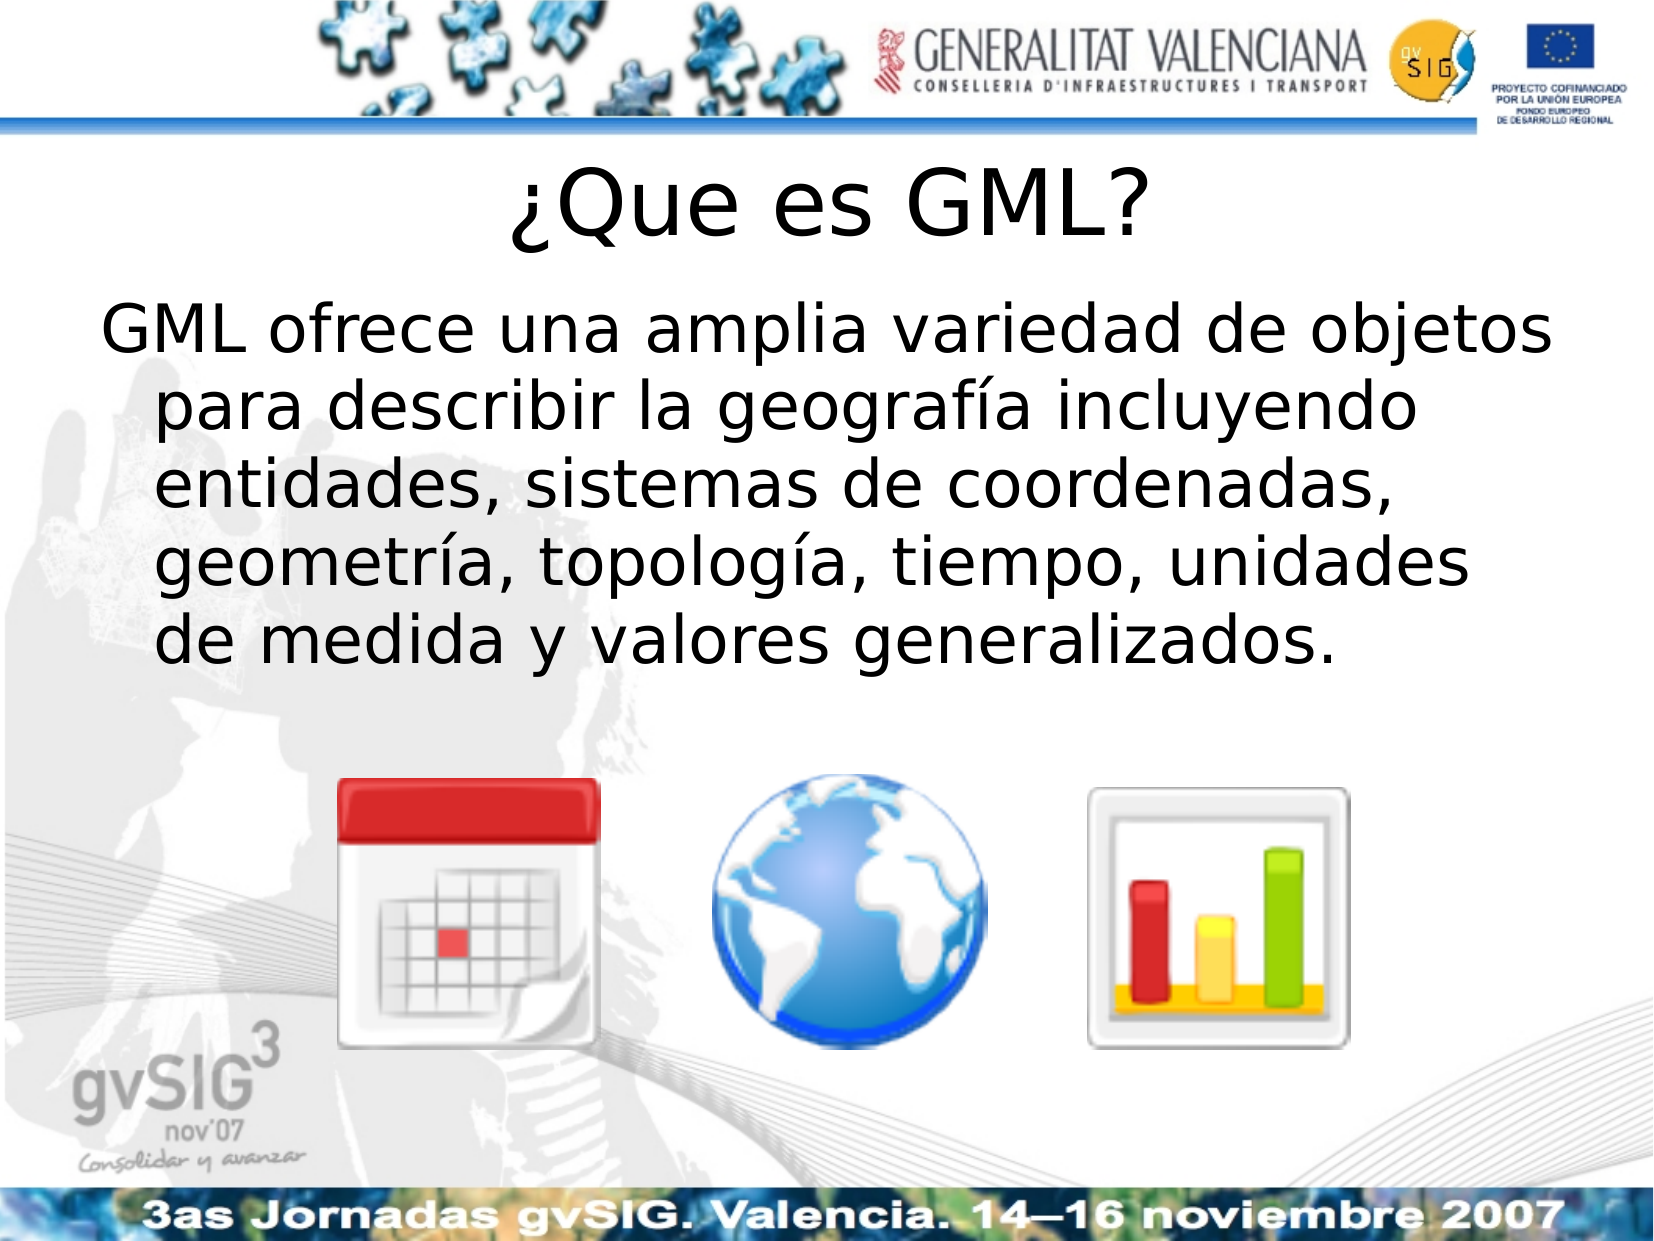

# ¿Que es GML?
GML ofrece una amplia variedad de objetos para describir la geografía incluyendo entidades, sistemas de coordenadas, geometría, topología, tiempo, unidades de medida y valores generalizados.